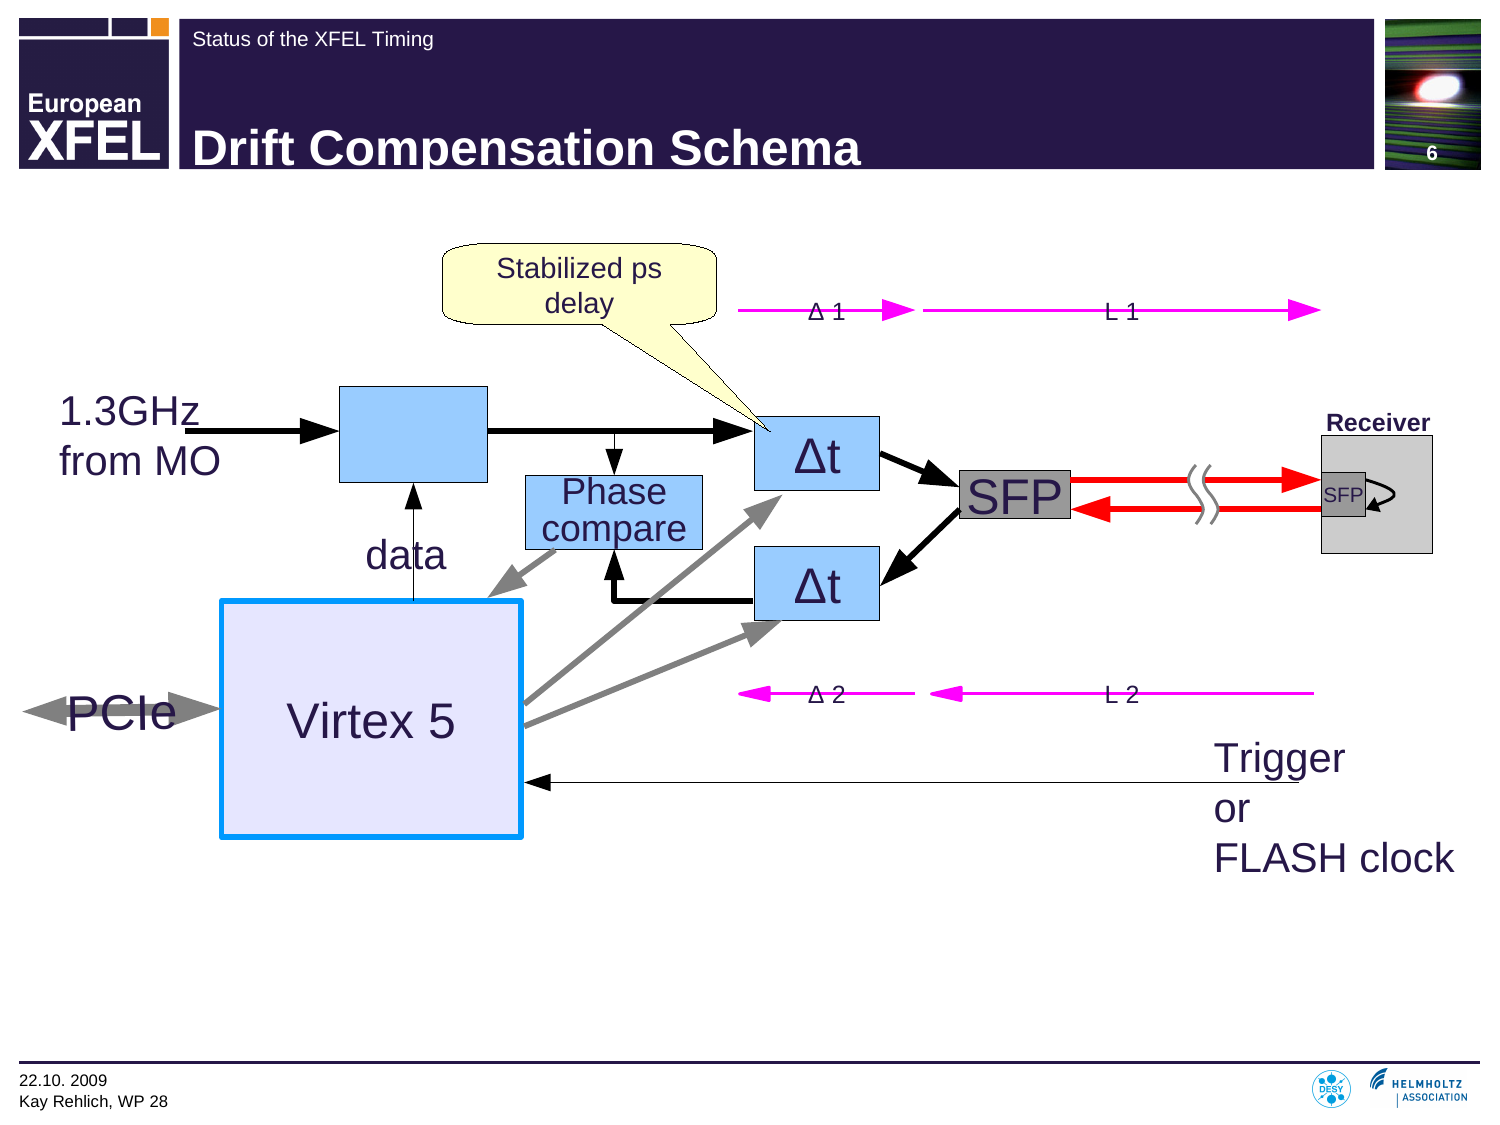

6
# Drift Compensation Schema
Stabilized ps
delay
Δ 1
L 1
1.3GHz
from MO
Receiver
Δt
SFP
SFP
Phase
compare
data
Δt
Virtex 5
Δ 2
L 2
PCIe
Trigger
or
FLASH clock